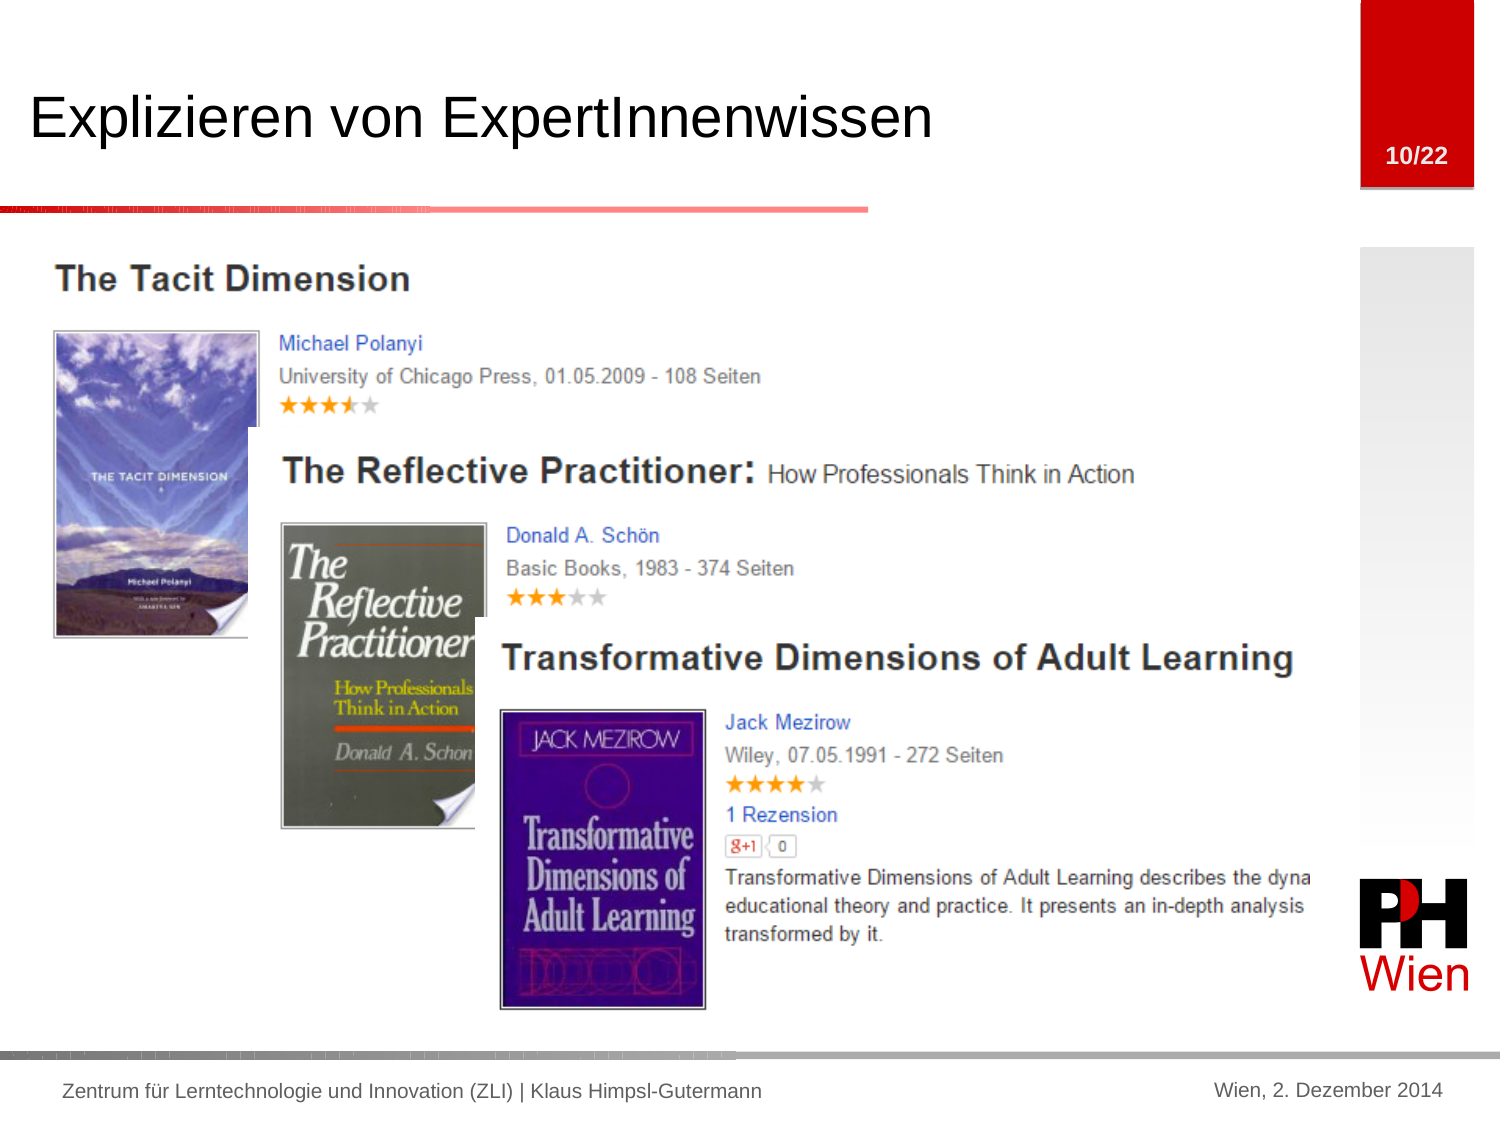

# Explizieren von ExpertInnenwissen
10
Wien, 2. Dezember 2014